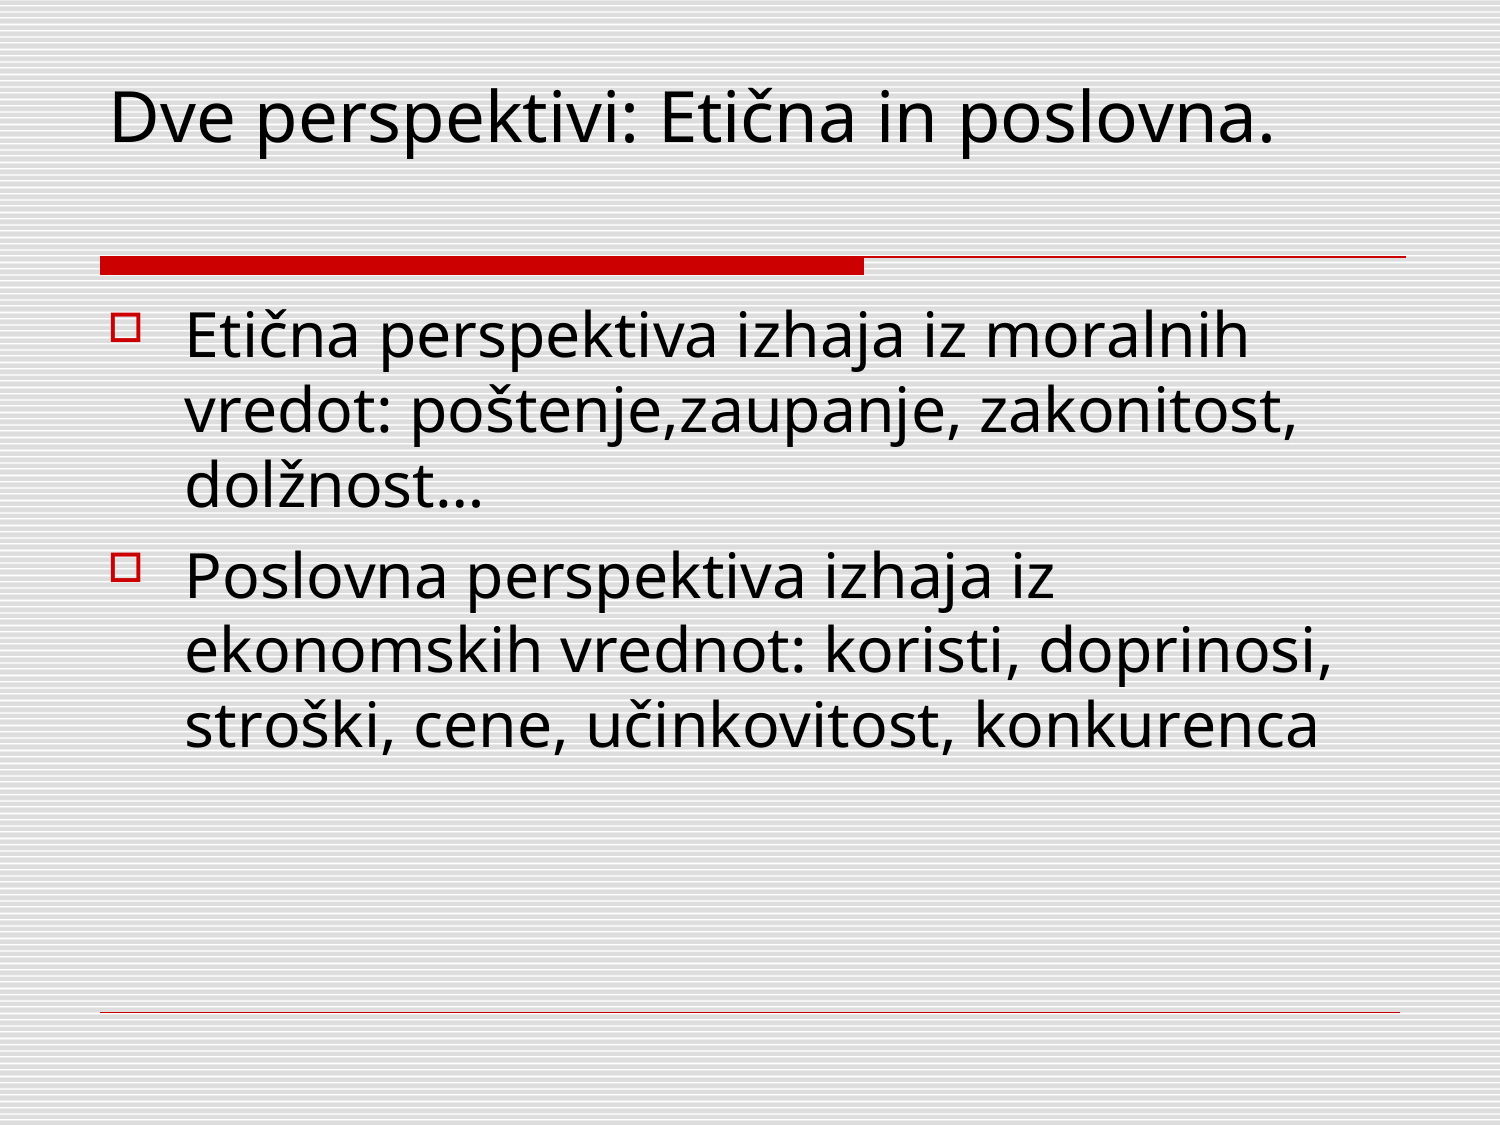

# Dve perspektivi: Etična in poslovna.
Etična perspektiva izhaja iz moralnih vredot: poštenje,zaupanje, zakonitost, dolžnost…
Poslovna perspektiva izhaja iz ekonomskih vrednot: koristi, doprinosi, stroški, cene, učinkovitost, konkurenca